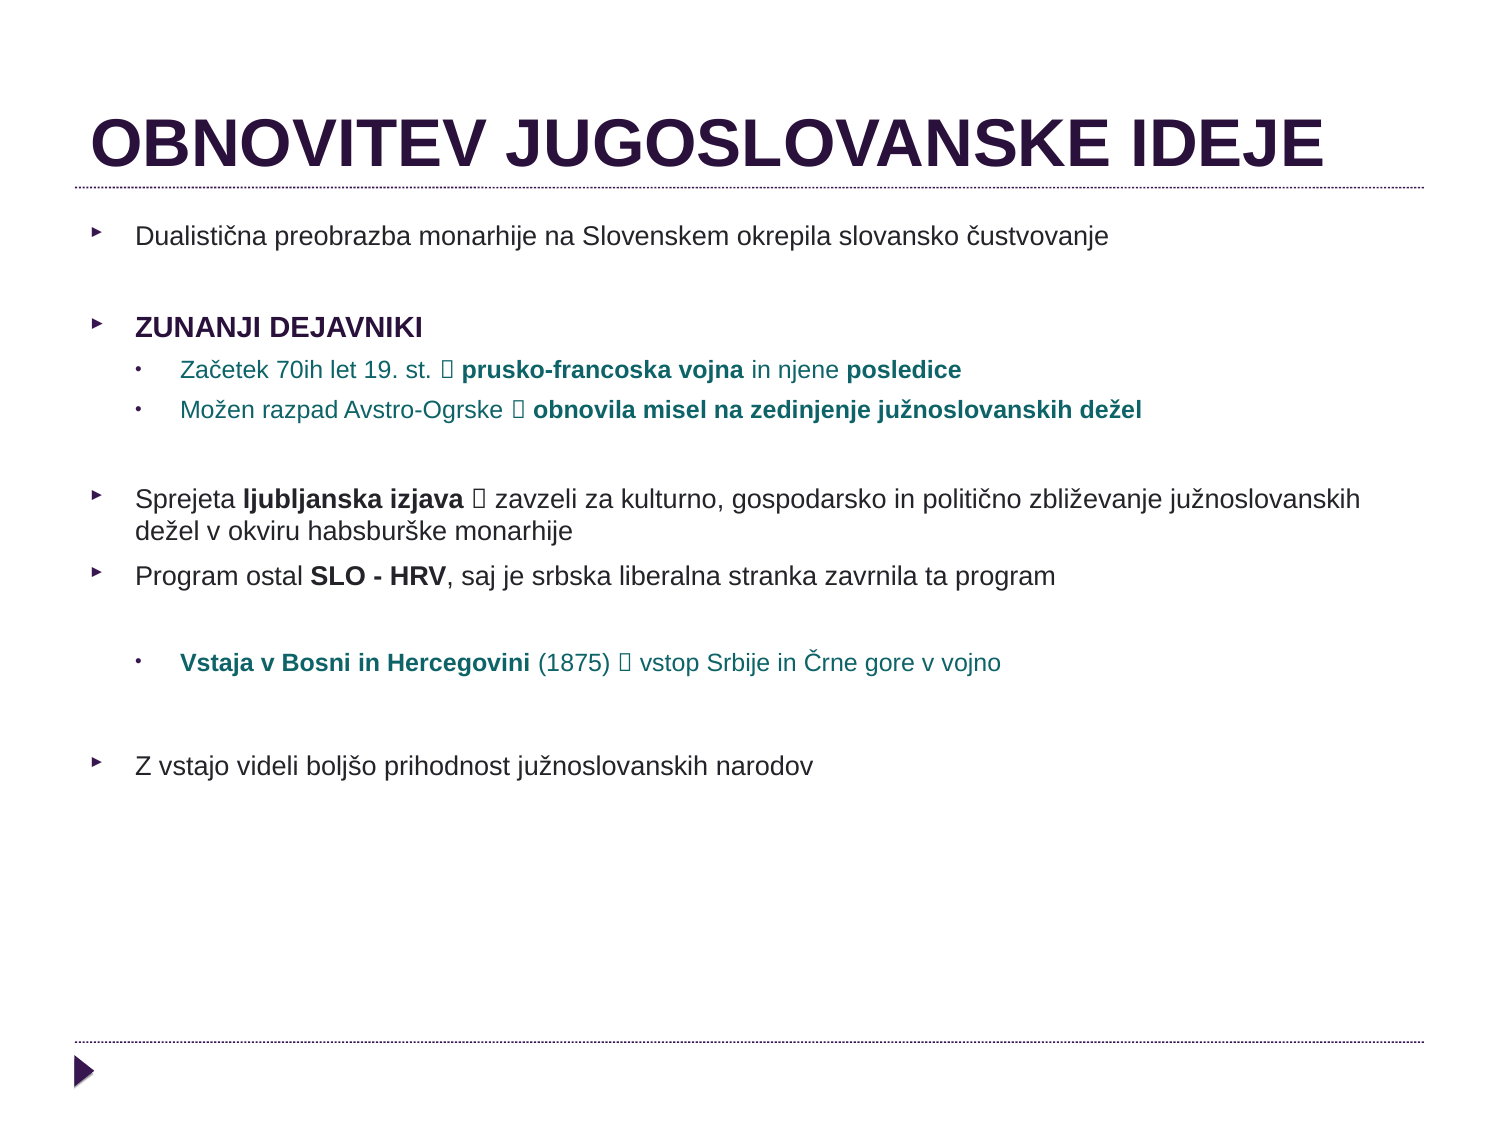

# OBNOVITEV JUGOSLOVANSKE IDEJE
Dualistična preobrazba monarhije na Slovenskem okrepila slovansko čustvovanje
ZUNANJI DEJAVNIKI
Začetek 70ih let 19. st.  prusko-francoska vojna in njene posledice
Možen razpad Avstro-Ogrske  obnovila misel na zedinjenje južnoslovanskih dežel
Sprejeta ljubljanska izjava  zavzeli za kulturno, gospodarsko in politično zbliževanje južnoslovanskih dežel v okviru habsburške monarhije
Program ostal SLO - HRV, saj je srbska liberalna stranka zavrnila ta program
Vstaja v Bosni in Hercegovini (1875)  vstop Srbije in Črne gore v vojno
Z vstajo videli boljšo prihodnost južnoslovanskih narodov